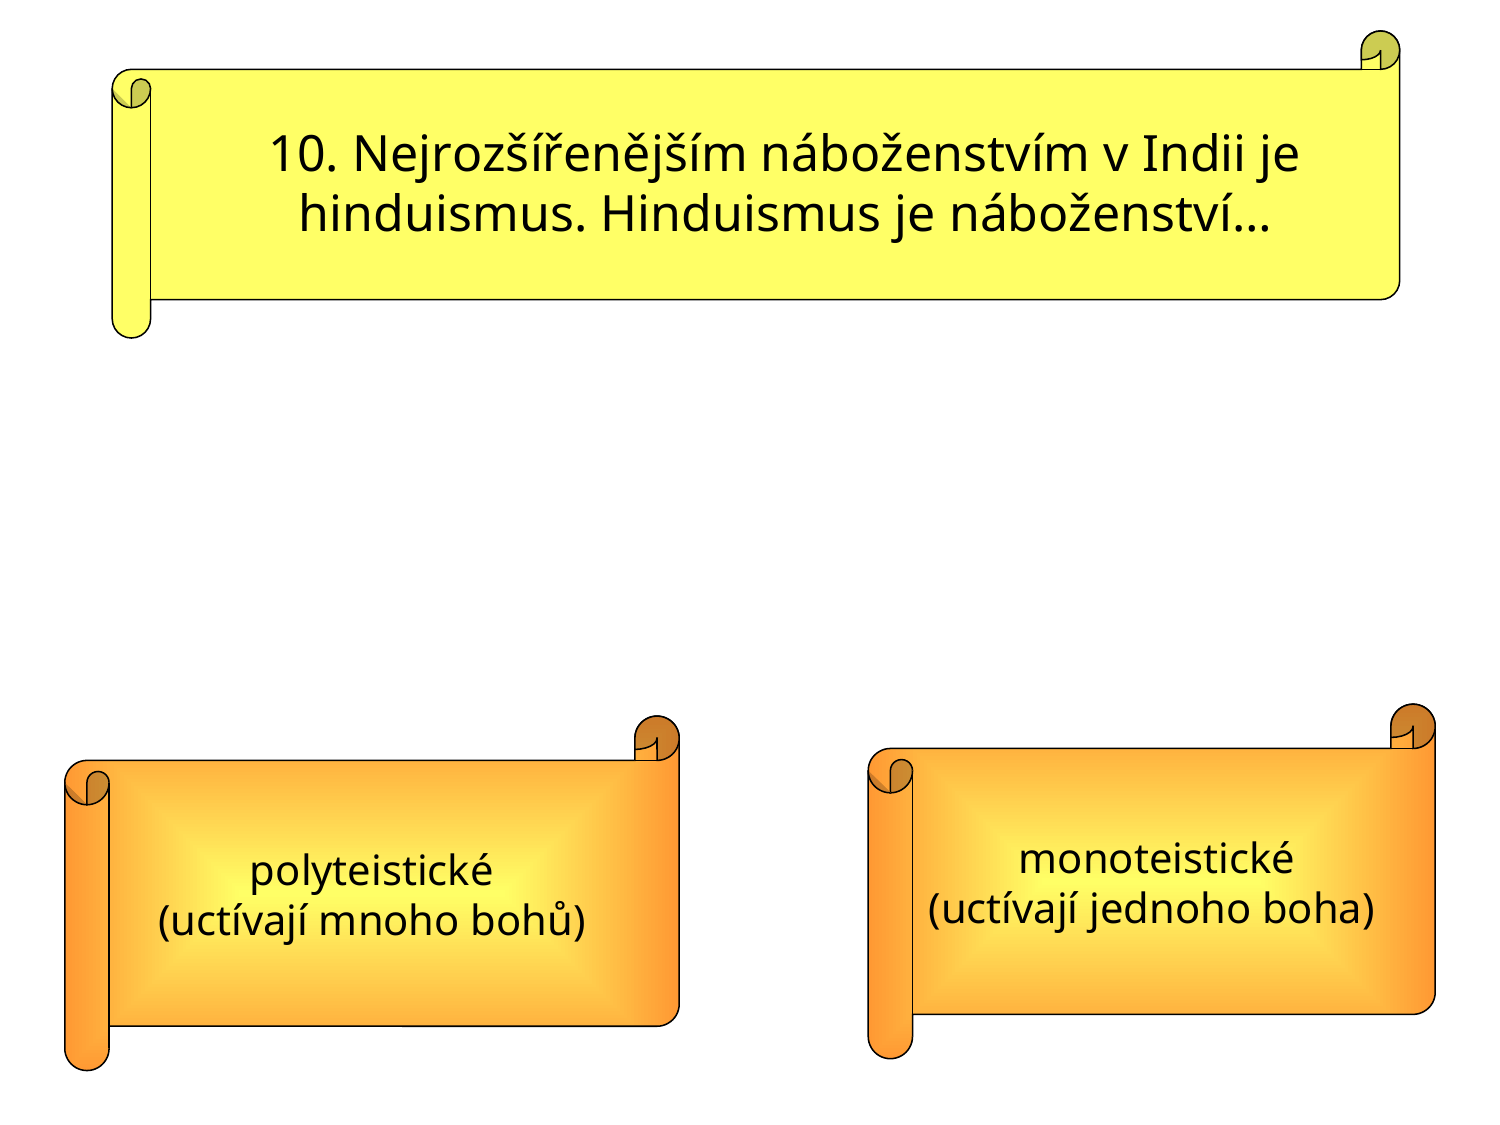

10. Nejrozšířenějším náboženstvím v Indii je hinduismus. Hinduismus je náboženství…
 monoteistické
(uctívají jednoho boha)
polyteistické
(uctívají mnoho bohů)